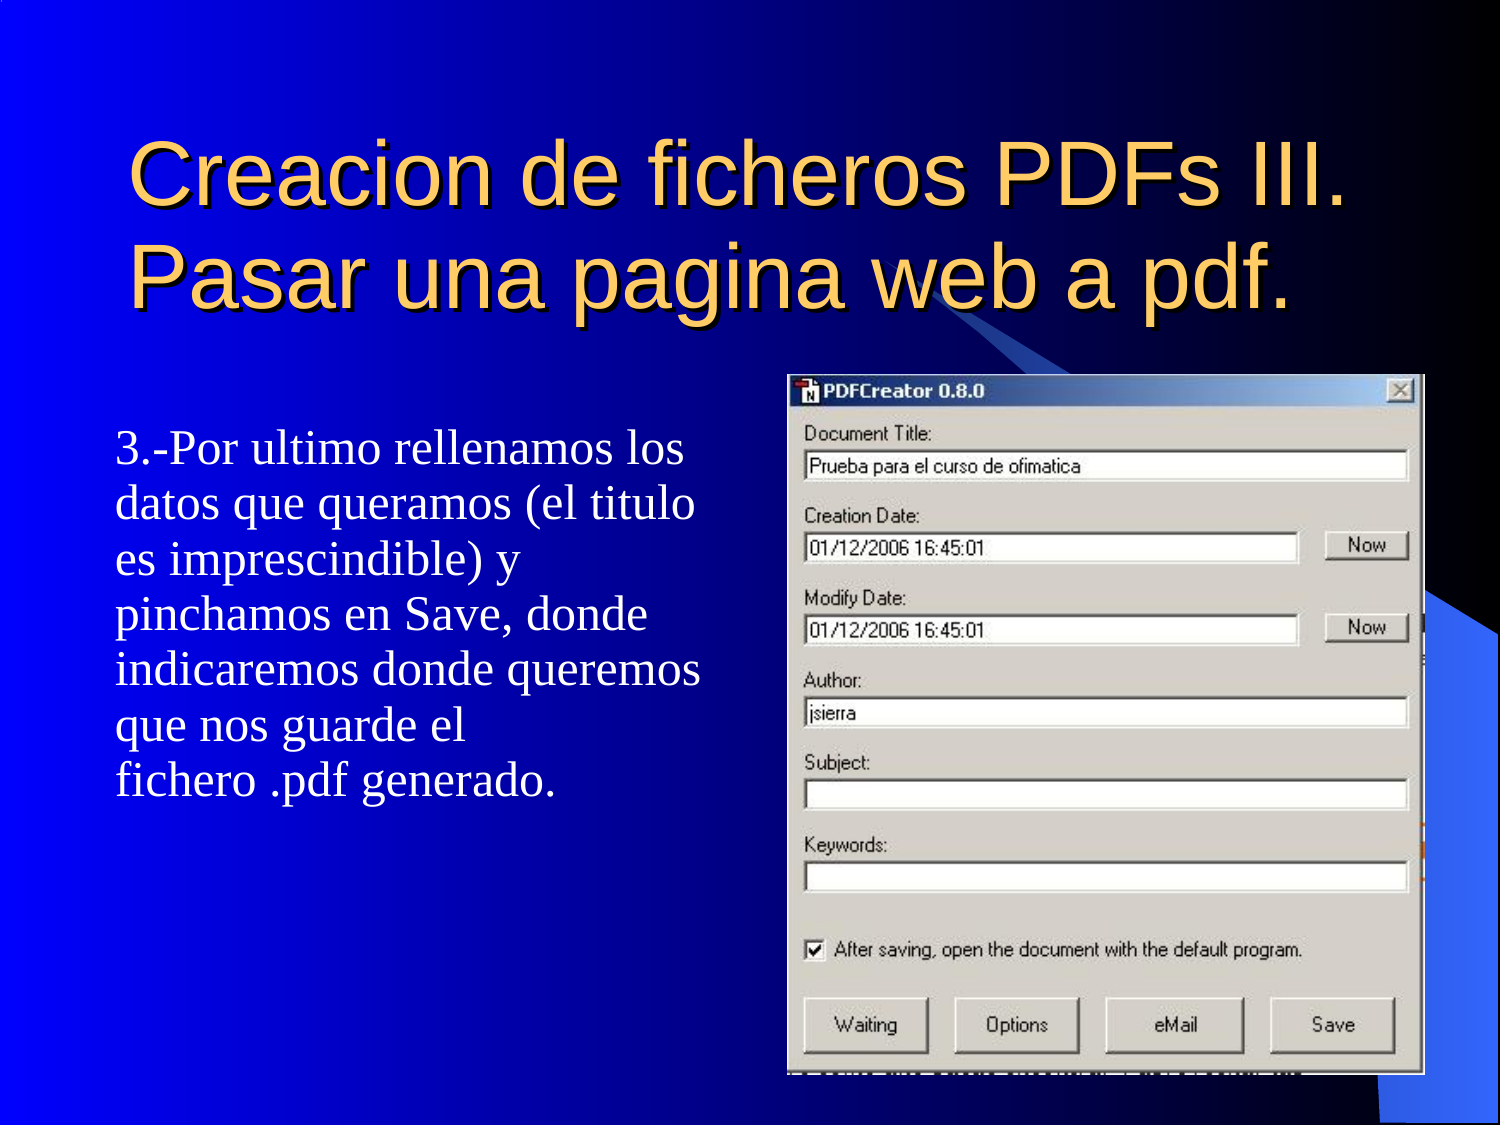

# Creacion de ficheros PDFs III. Pasar una pagina web a pdf.
3.-Por ultimo rellenamos los datos que queramos (el titulo es imprescindible) y pinchamos en Save, donde indicaremos donde queremos que nos guarde el fichero .pdf generado.